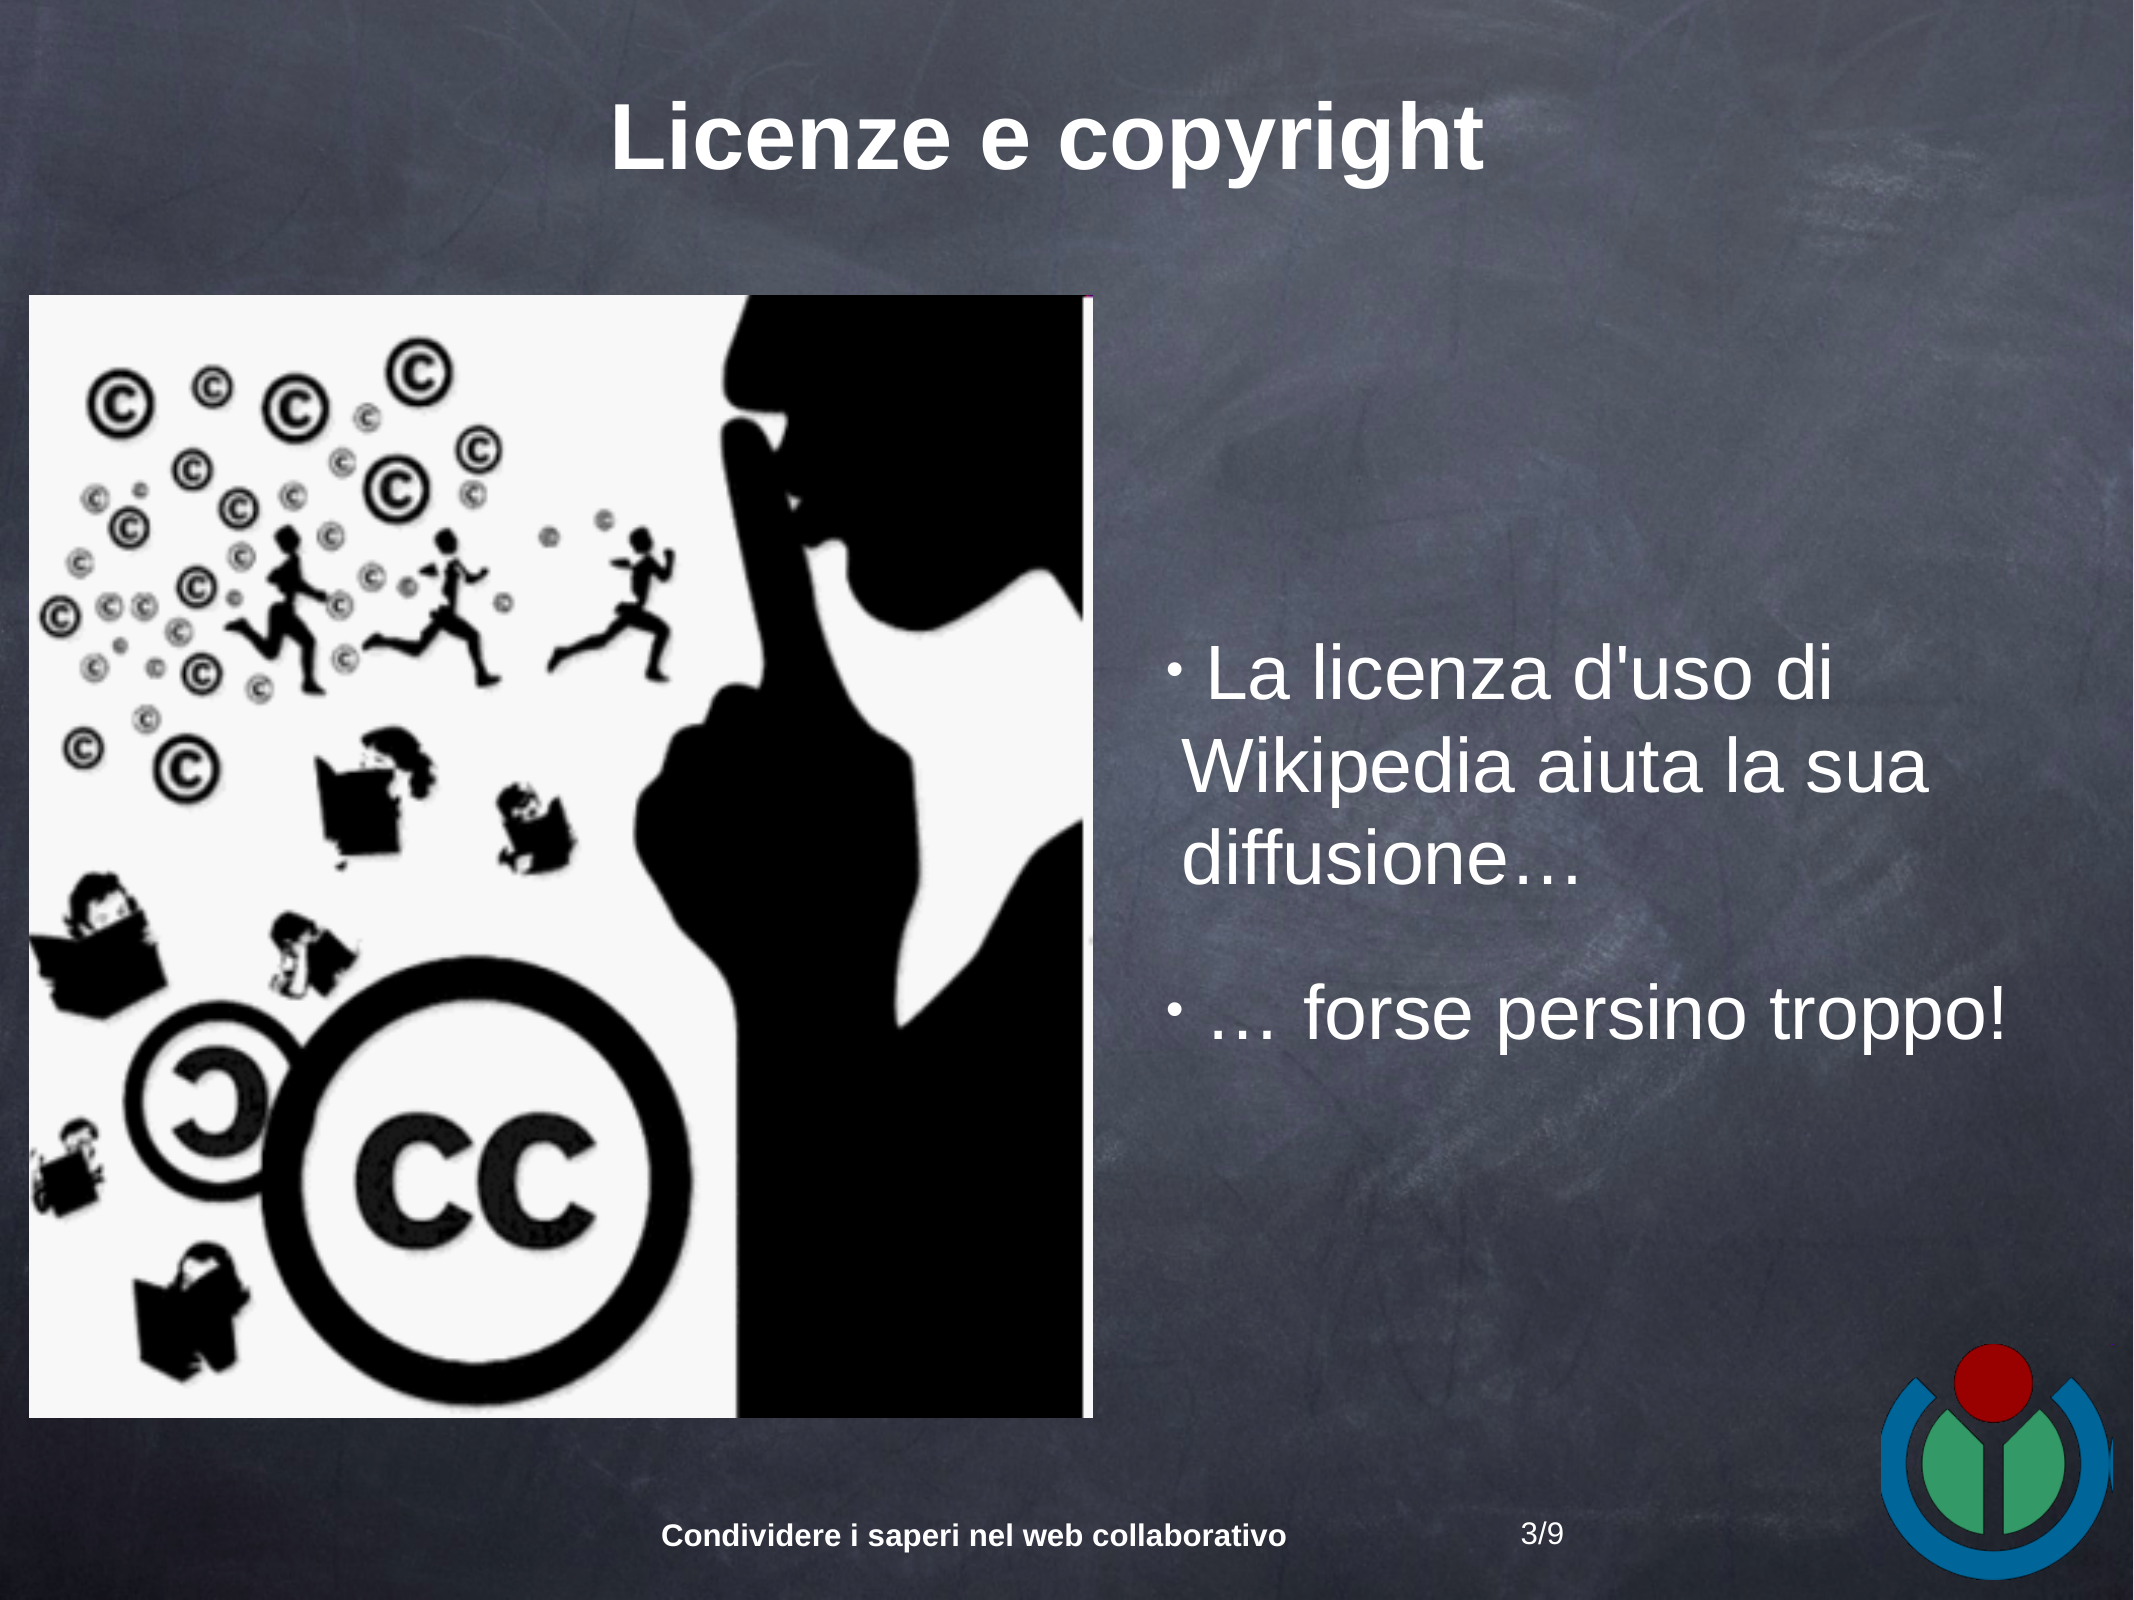

Licenze e copyright
# La licenza d'uso di Wikipedia aiuta la sua diffusione…
 … forse persino troppo!